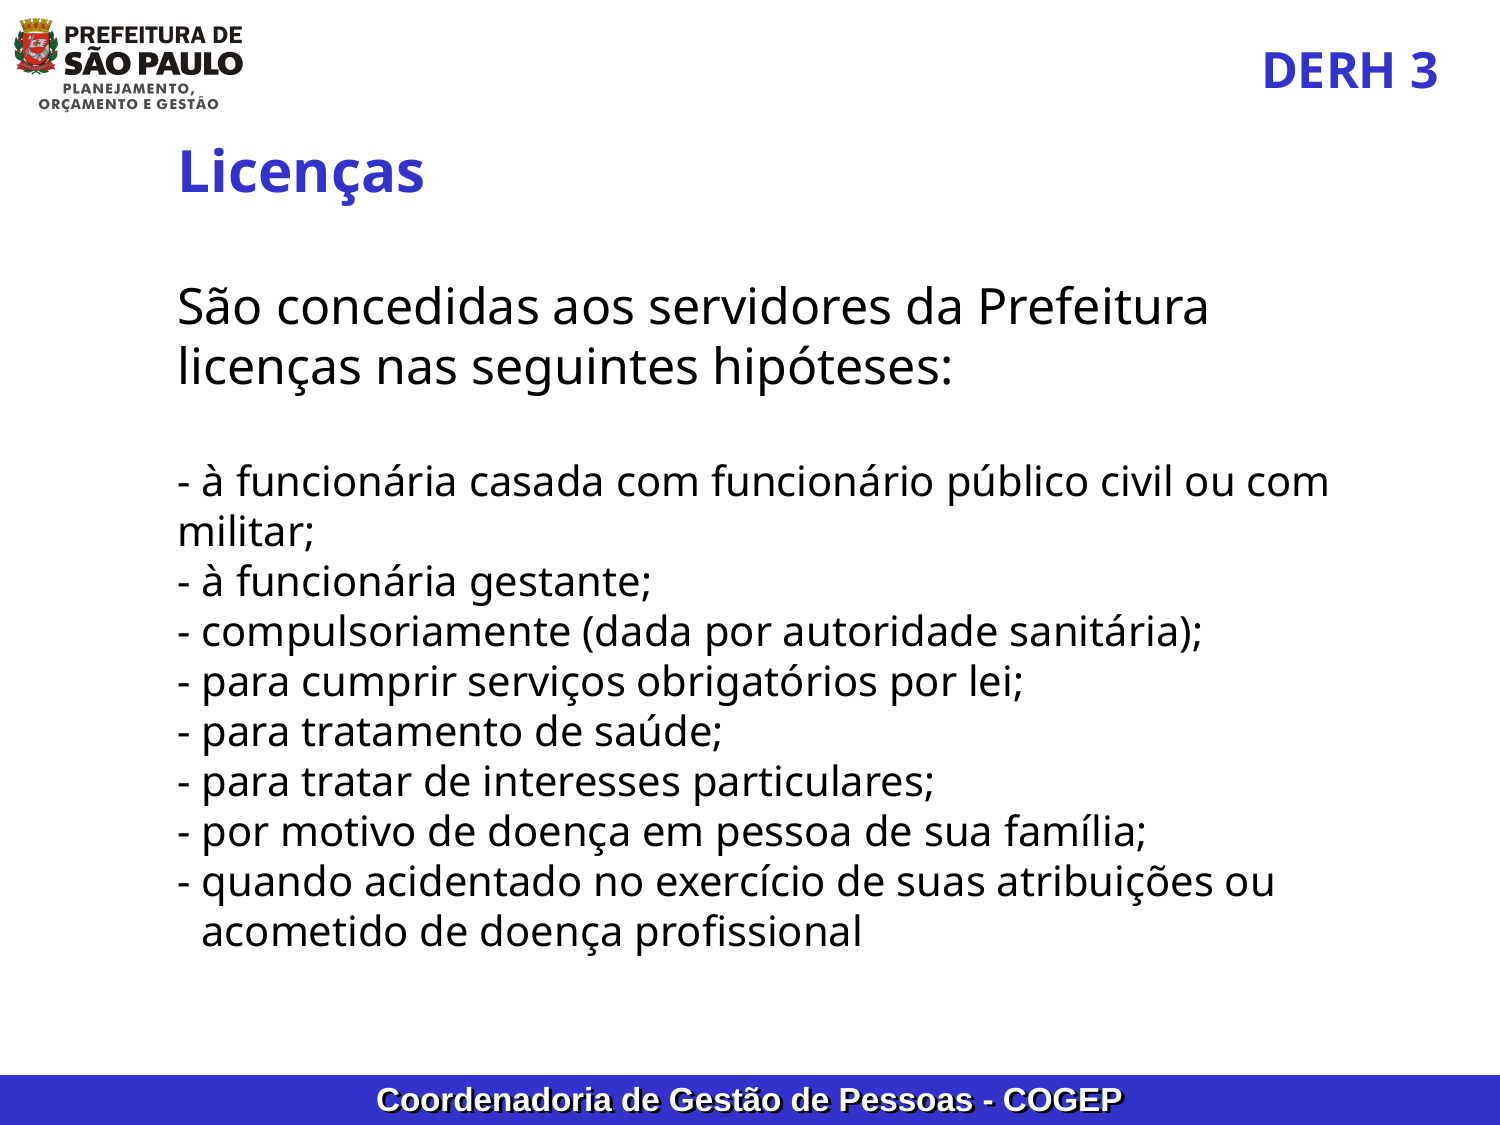

DERH 3
Licenças
São concedidas aos servidores da Prefeitura licenças nas seguintes hipóteses:
- à funcionária casada com funcionário público civil ou com militar;
- à funcionária gestante;
- compulsoriamente (dada por autoridade sanitária);
- para cumprir serviços obrigatórios por lei;
- para tratamento de saúde;
- para tratar de interesses particulares;
- por motivo de doença em pessoa de sua família;
- quando acidentado no exercício de suas atribuições ou
	 acometido de doença profissional